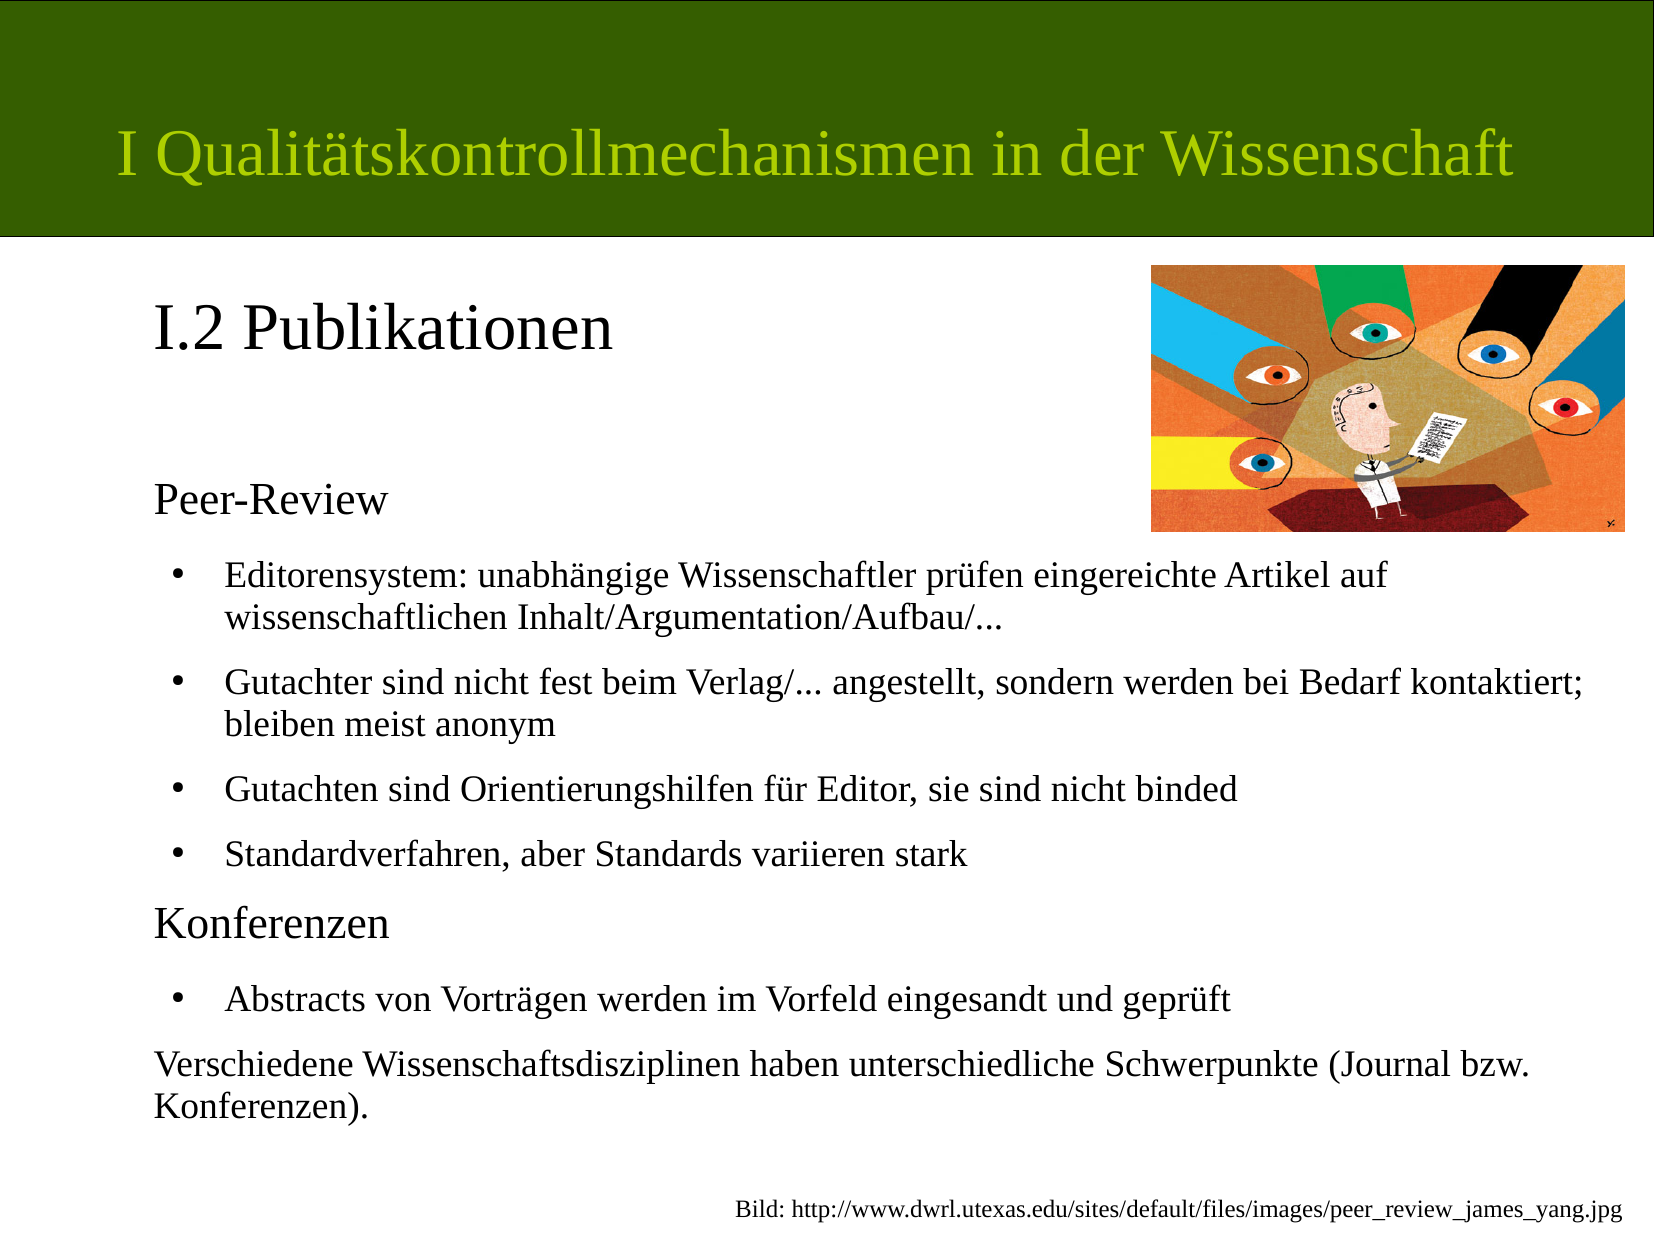

# I Qualitätskontrollmechanismen in der Wissenschaft
I.2 Publikationen
Peer-Review
Editorensystem: unabhängige Wissenschaftler prüfen eingereichte Artikel auf wissenschaftlichen Inhalt/Argumentation/Aufbau/...
Gutachter sind nicht fest beim Verlag/... angestellt, sondern werden bei Bedarf kontaktiert; bleiben meist anonym
Gutachten sind Orientierungshilfen für Editor, sie sind nicht binded
Standardverfahren, aber Standards variieren stark
Konferenzen
Abstracts von Vorträgen werden im Vorfeld eingesandt und geprüft
Verschiedene Wissenschaftsdisziplinen haben unterschiedliche Schwerpunkte (Journal bzw. Konferenzen).
Bild: http://www.dwrl.utexas.edu/sites/default/files/images/peer_review_james_yang.jpg